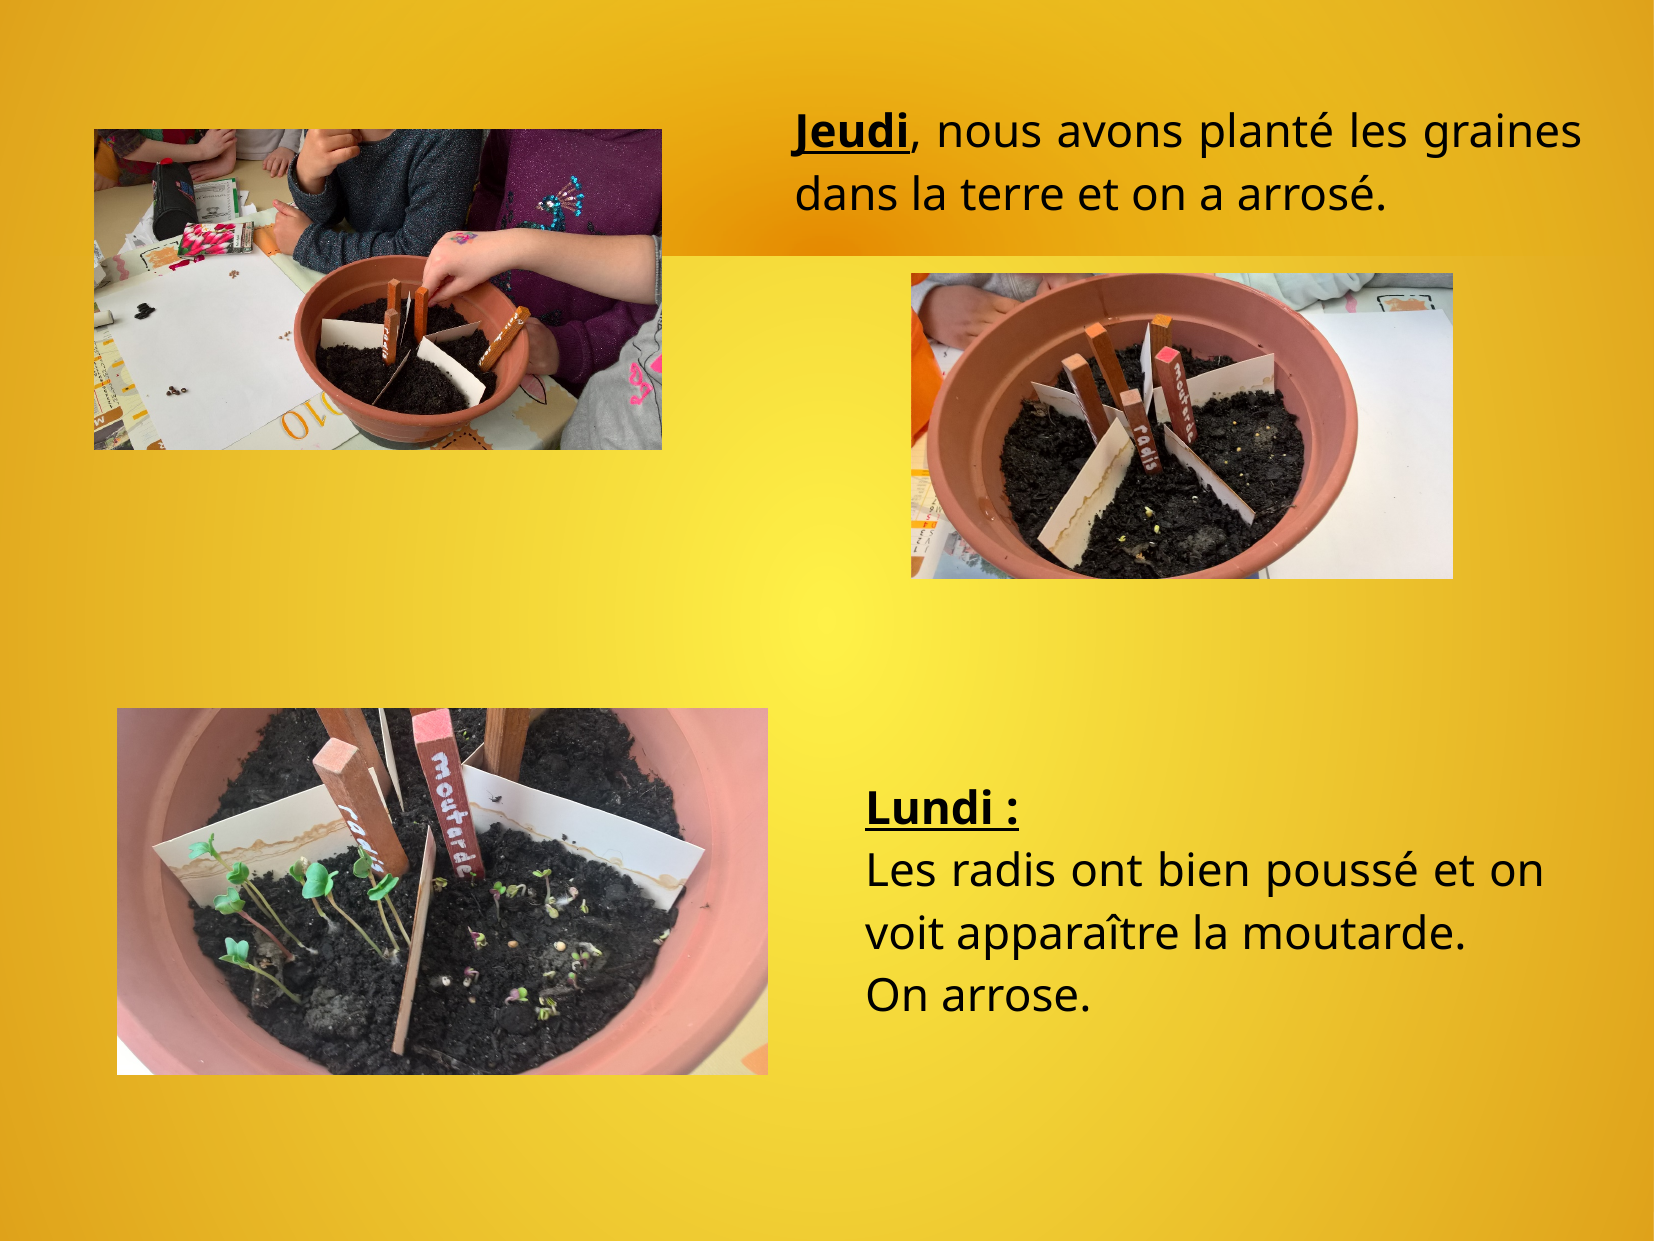

Jeudi, nous avons planté les graines dans la terre et on a arrosé.
Lundi :
Les radis ont bien poussé et on voit apparaître la moutarde.
On arrose.